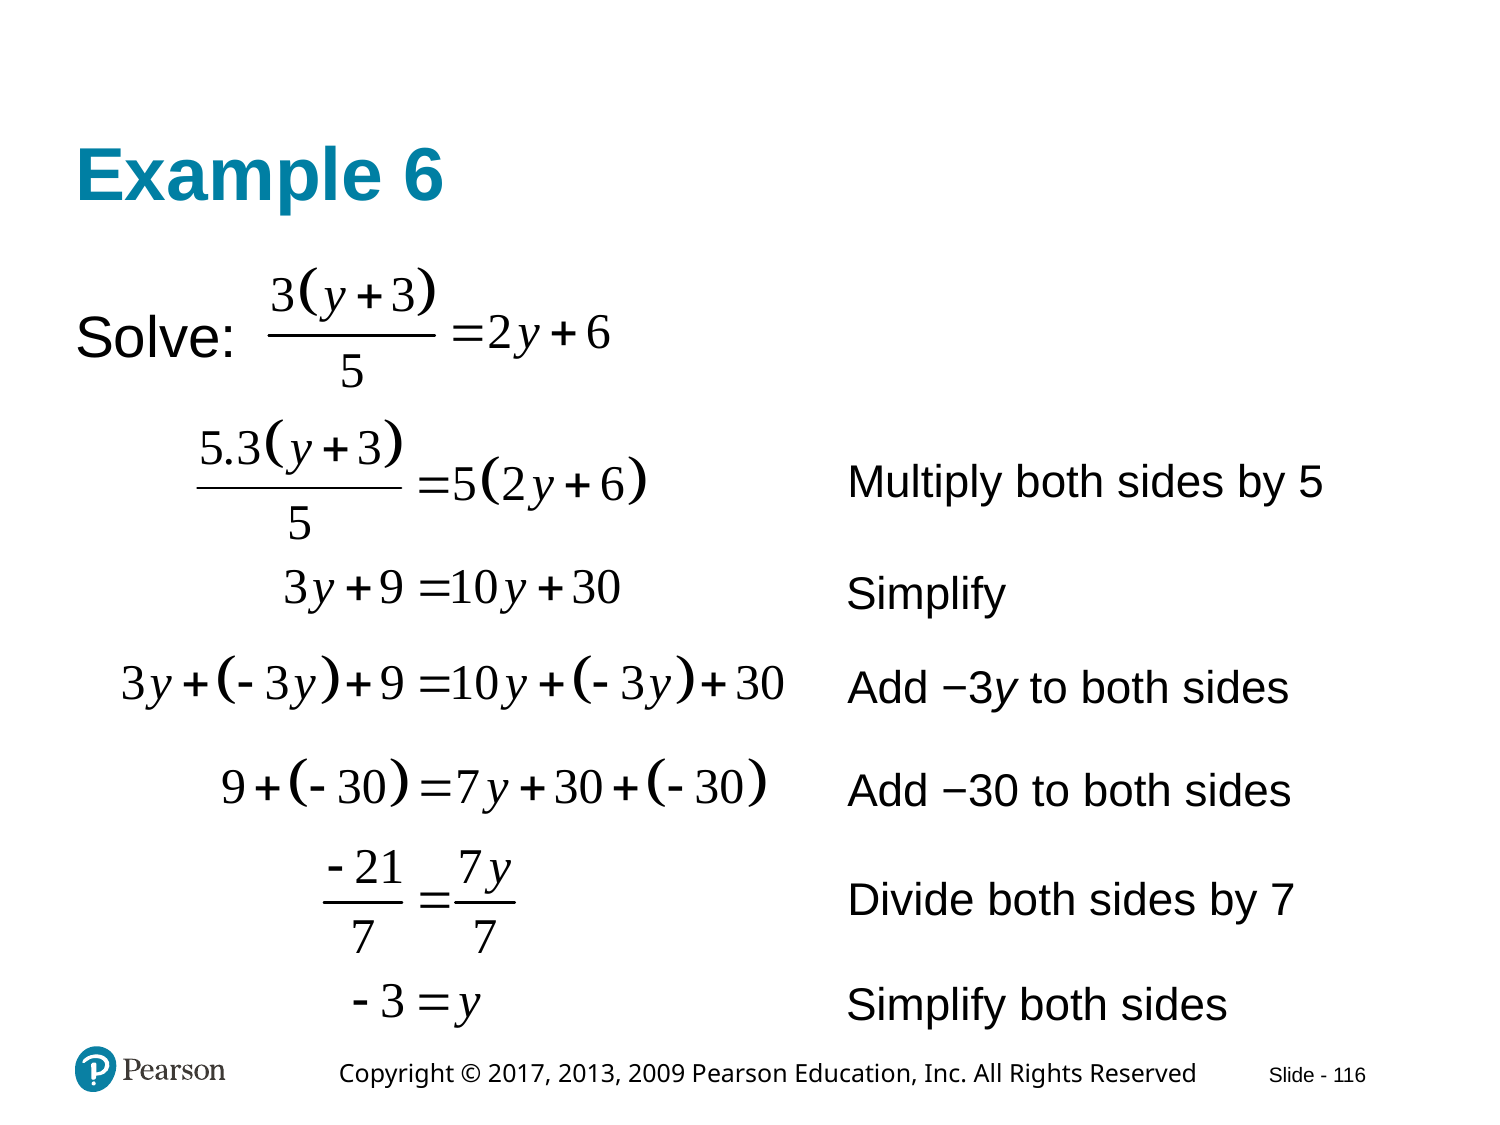

# Example 6
Solve:
Multiply both sides by 5
Simplify
Add −3y to both sides
Add −30 to both sides
Divide both sides by 7
Simplify both sides